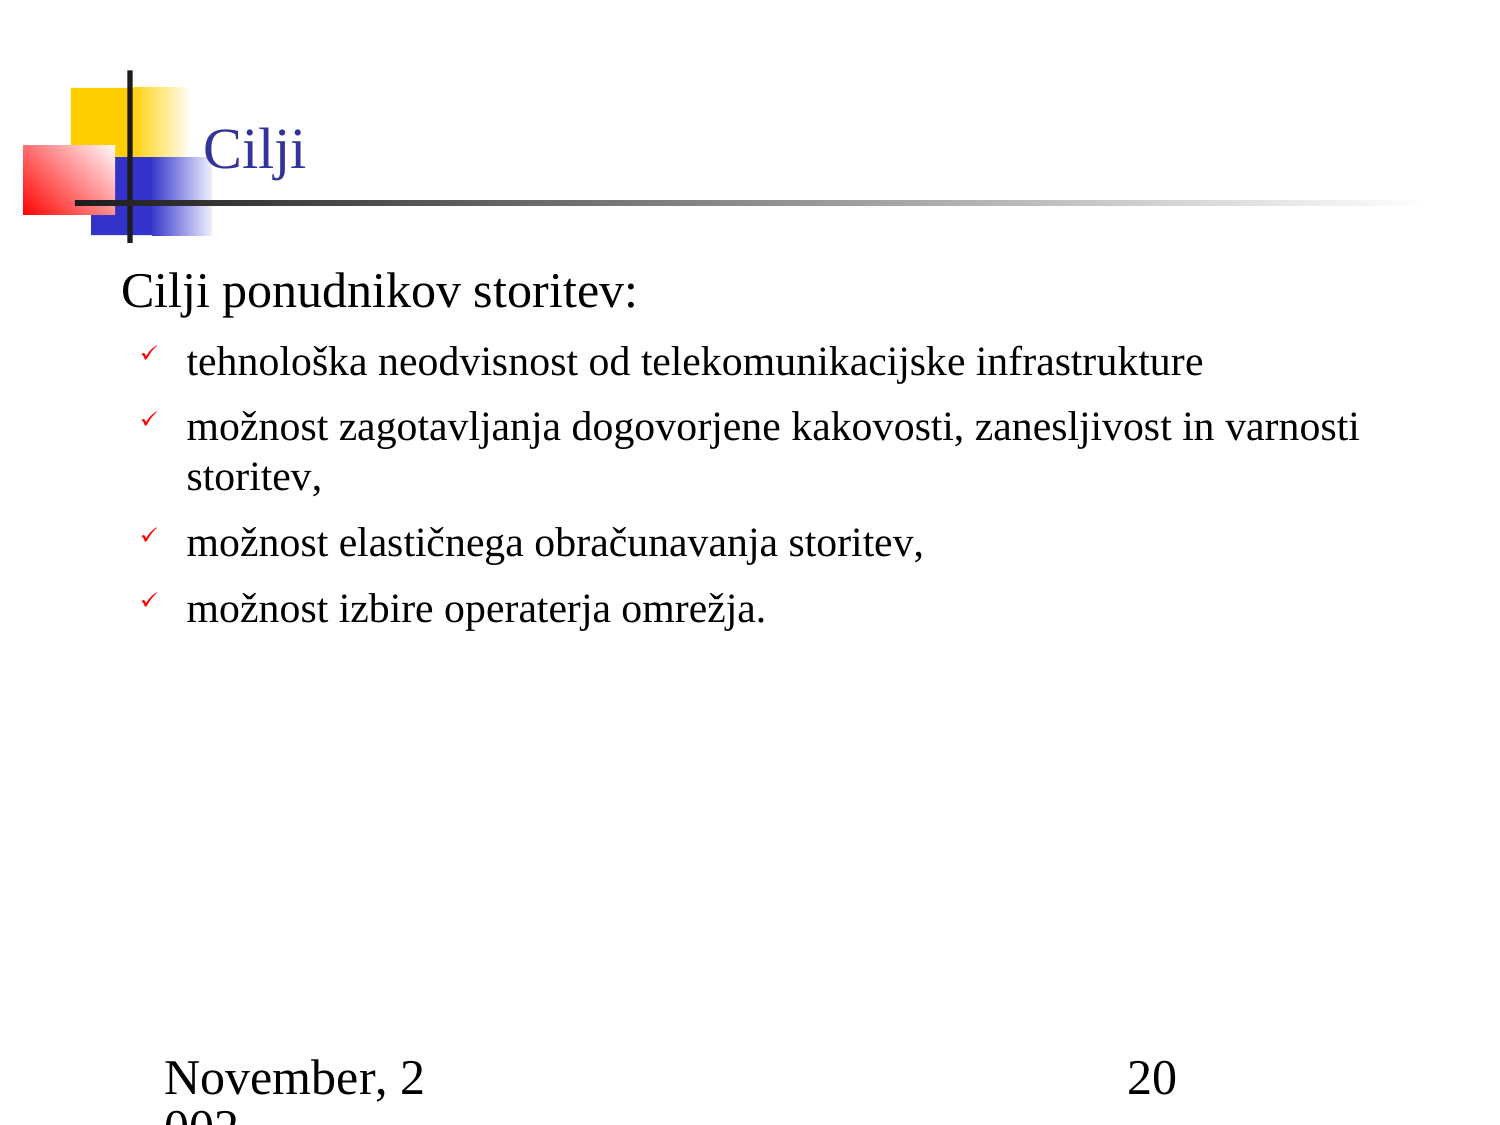

# Cilji
	Cilji ponudnikov storitev:
tehnološka neodvisnost od telekomunikacijske infrastrukture
možnost zagotavljanja dogovorjene kakovosti, zanesljivost in varnosti storitev,
možnost elastičnega obračunavanja storitev,
možnost izbire operaterja omrežja.
November, 2002
TR
20